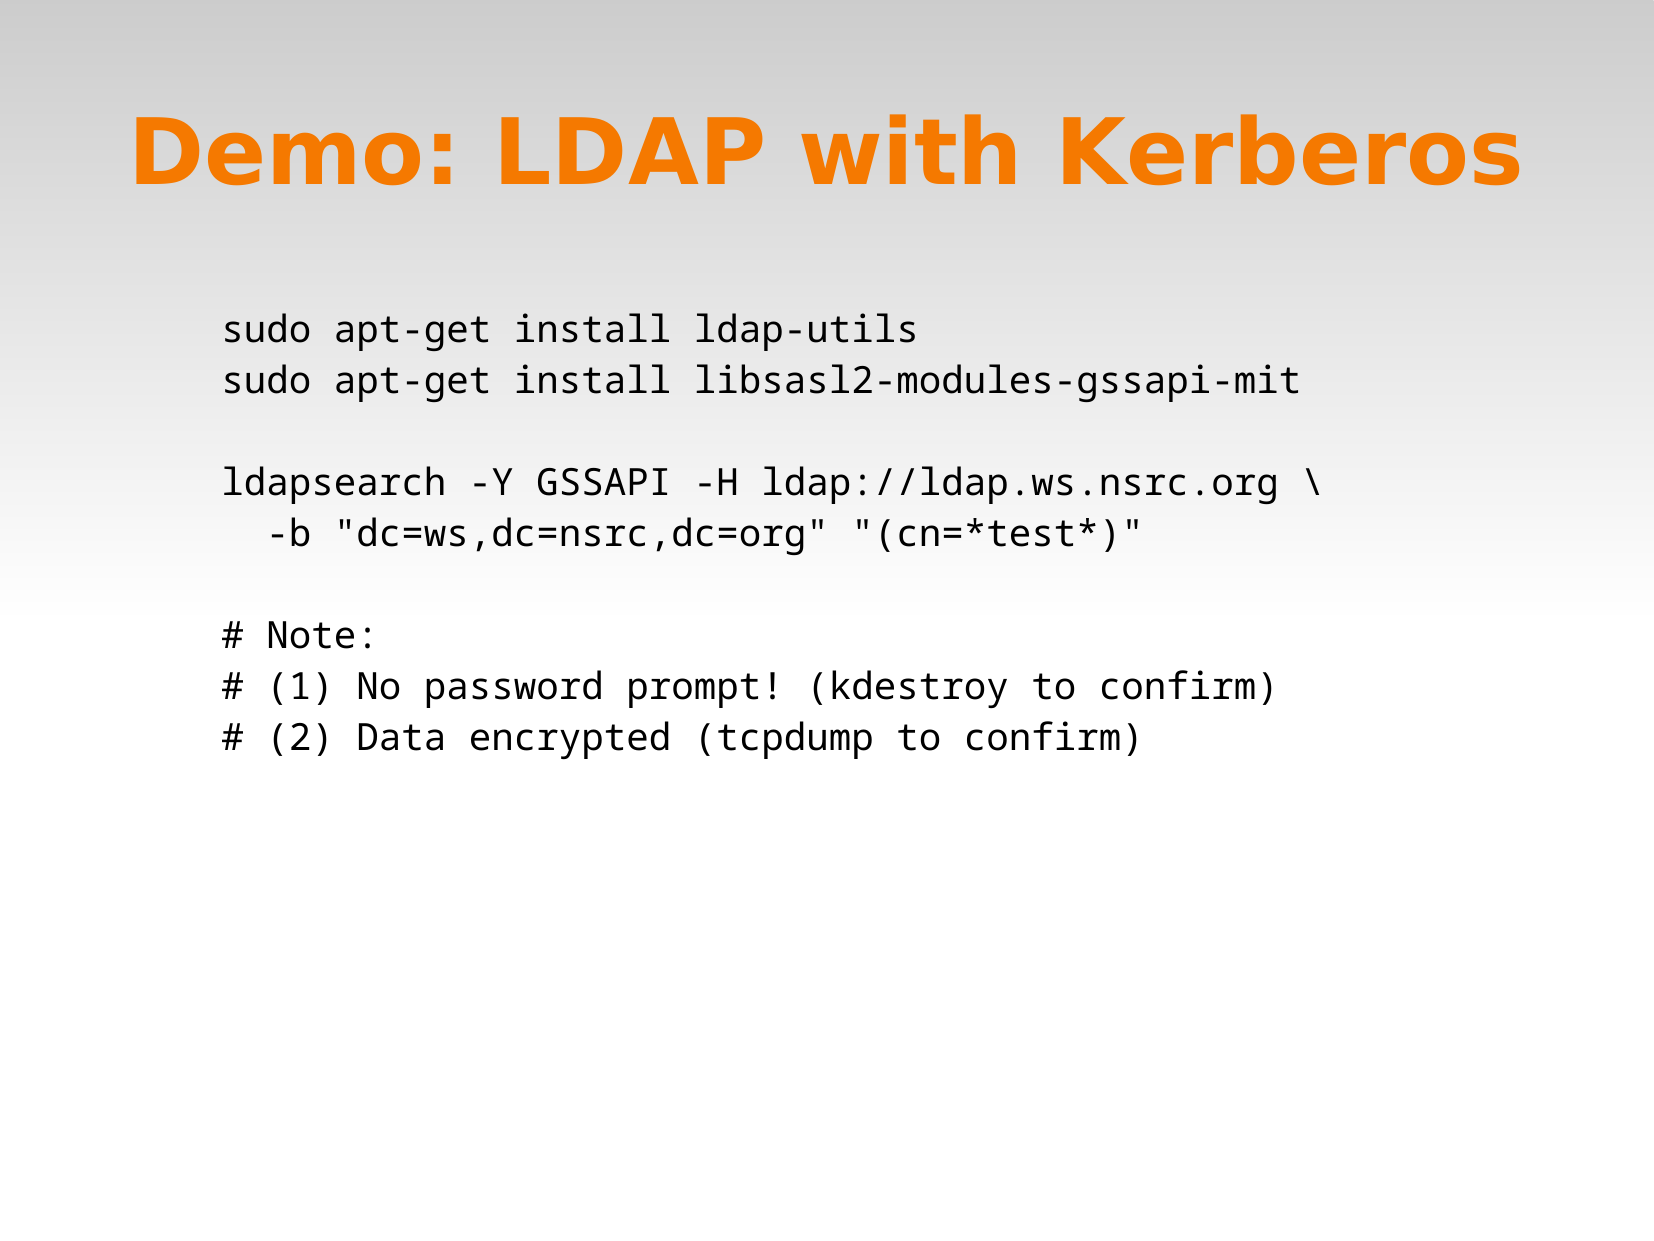

# Demo: LDAP with Kerberos
sudo apt-get install ldap-utils
sudo apt-get install libsasl2-modules-gssapi-mit
ldapsearch -Y GSSAPI -H ldap://ldap.ws.nsrc.org \
 -b "dc=ws,dc=nsrc,dc=org" "(cn=*test*)"
# Note:
# (1) No password prompt! (kdestroy to confirm)
# (2) Data encrypted (tcpdump to confirm)